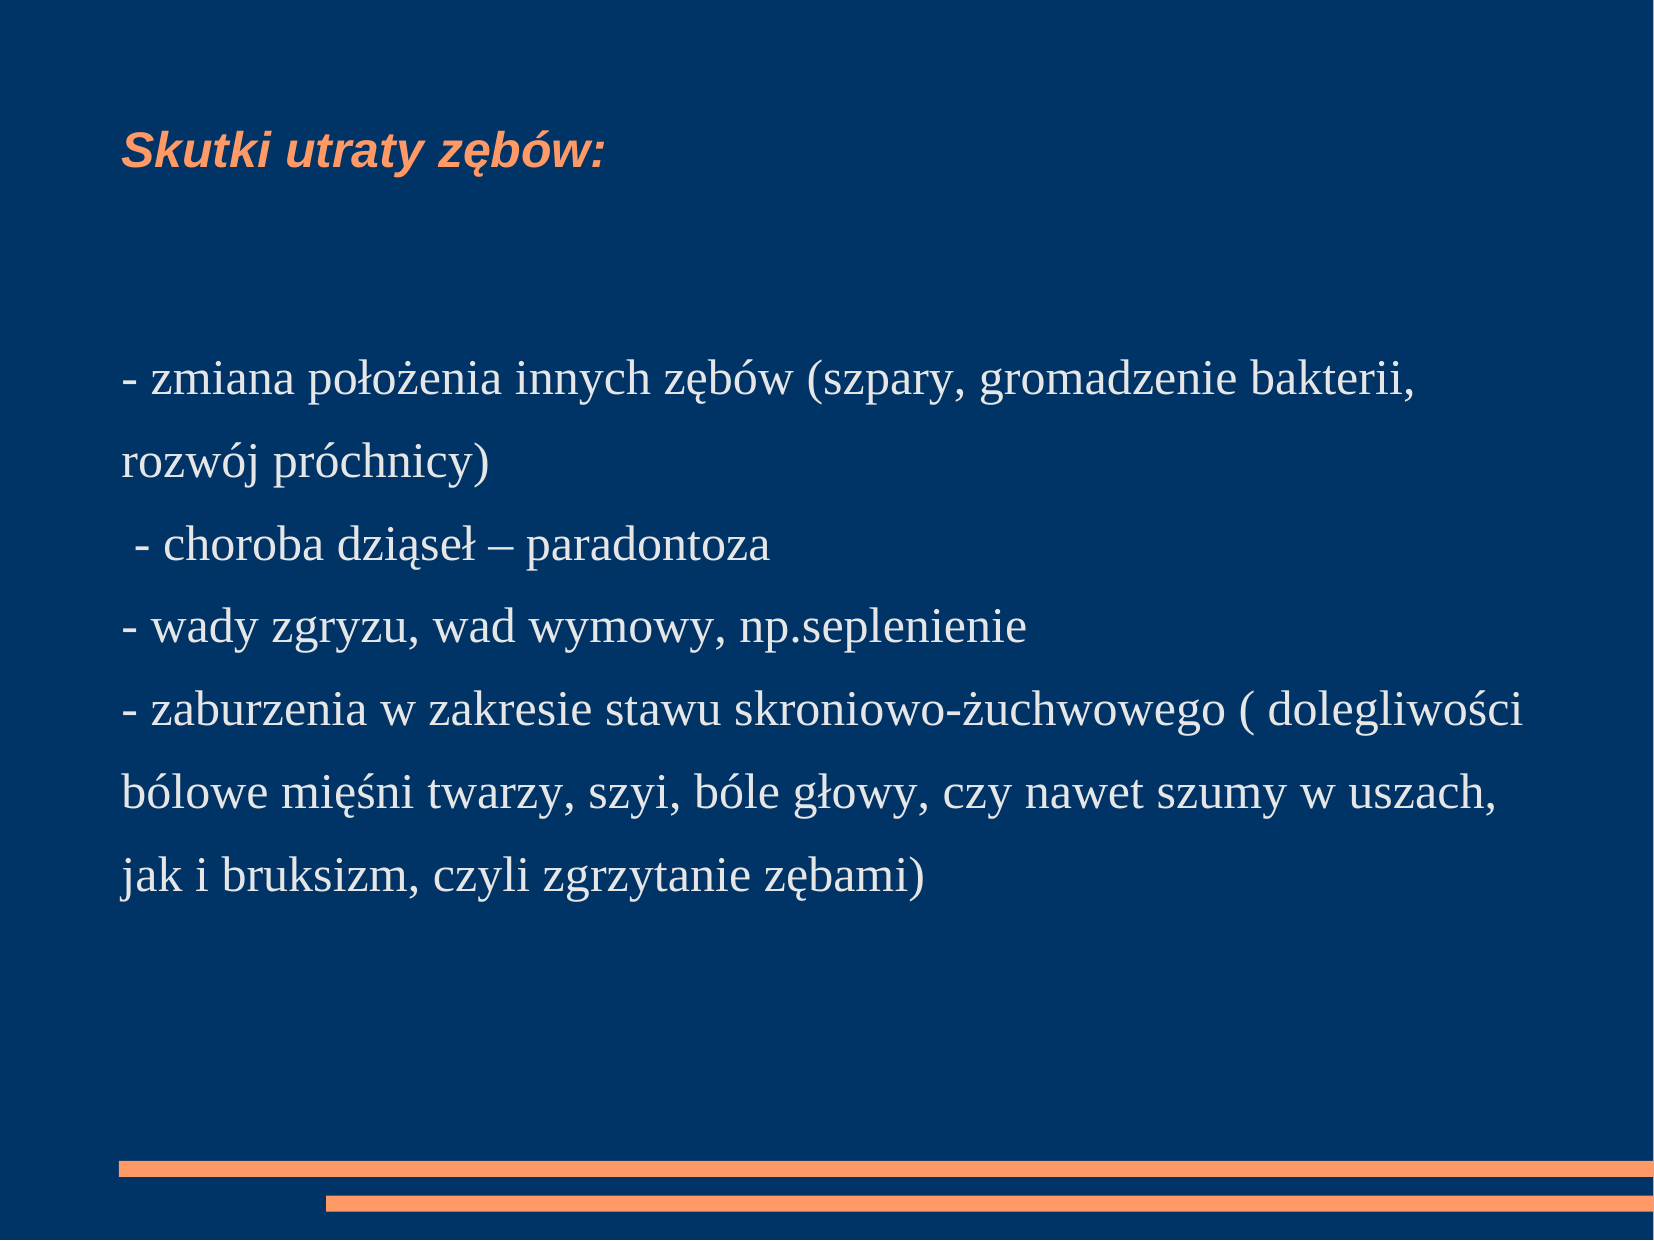

# Skutki utraty zębów:
- zmiana położenia innych zębów (szpary, gromadzenie bakterii, rozwój próchnicy)
 - choroba dziąseł – paradontoza
- wady zgryzu, wad wymowy, np.seplenienie
- zaburzenia w zakresie stawu skroniowo-żuchwowego ( dolegliwości bólowe mięśni twarzy, szyi, bóle głowy, czy nawet szumy w uszach, jak i bruksizm, czyli zgrzytanie zębami)